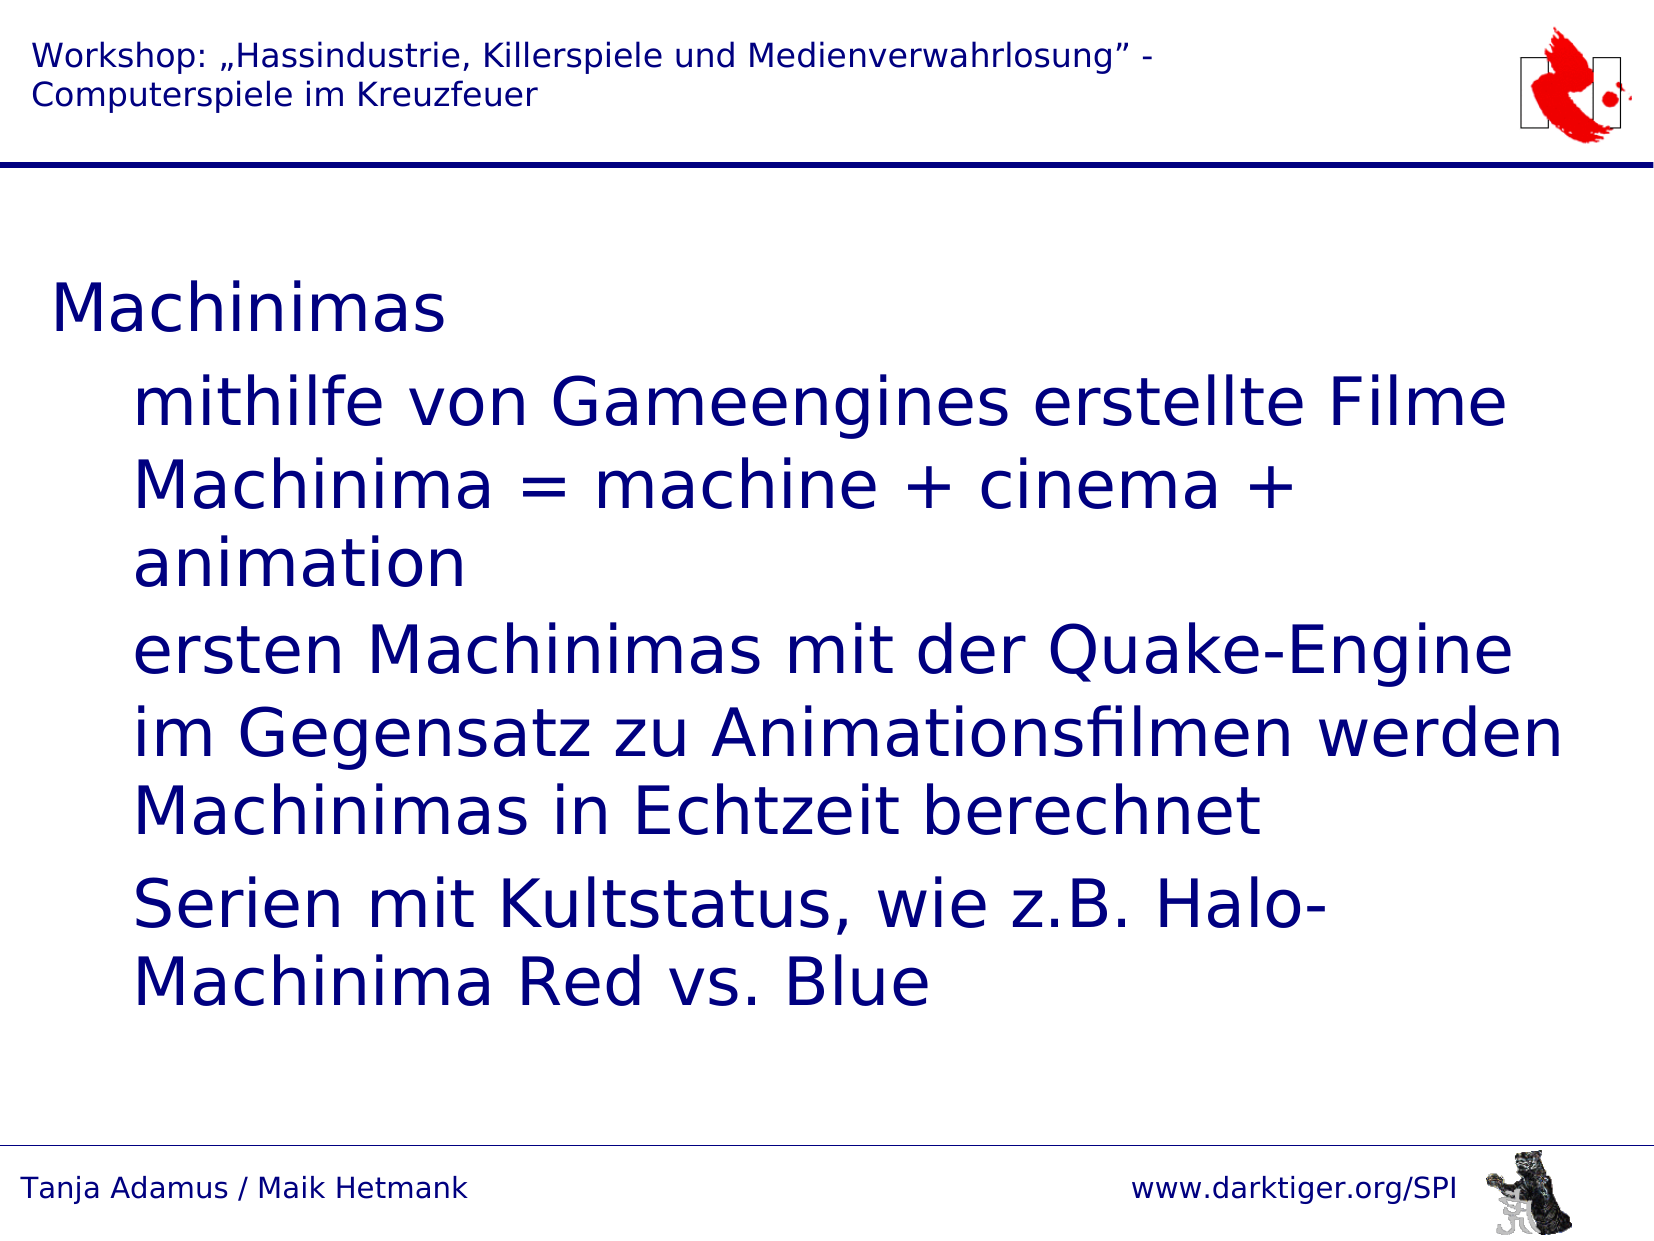

Workshop: „Hassindustrie, Killerspiele und Medienverwahrlosung” - Computerspiele im Kreuzfeuer
Machinimas
mithilfe von Gameengines erstellte Filme
Machinima = machine + cinema + animation
ersten Machinimas mit der Quake-Engine
im Gegensatz zu Animationsfilmen werden Machinimas in Echtzeit berechnet
Serien mit Kultstatus, wie z.B. Halo-Machinima Red vs. Blue